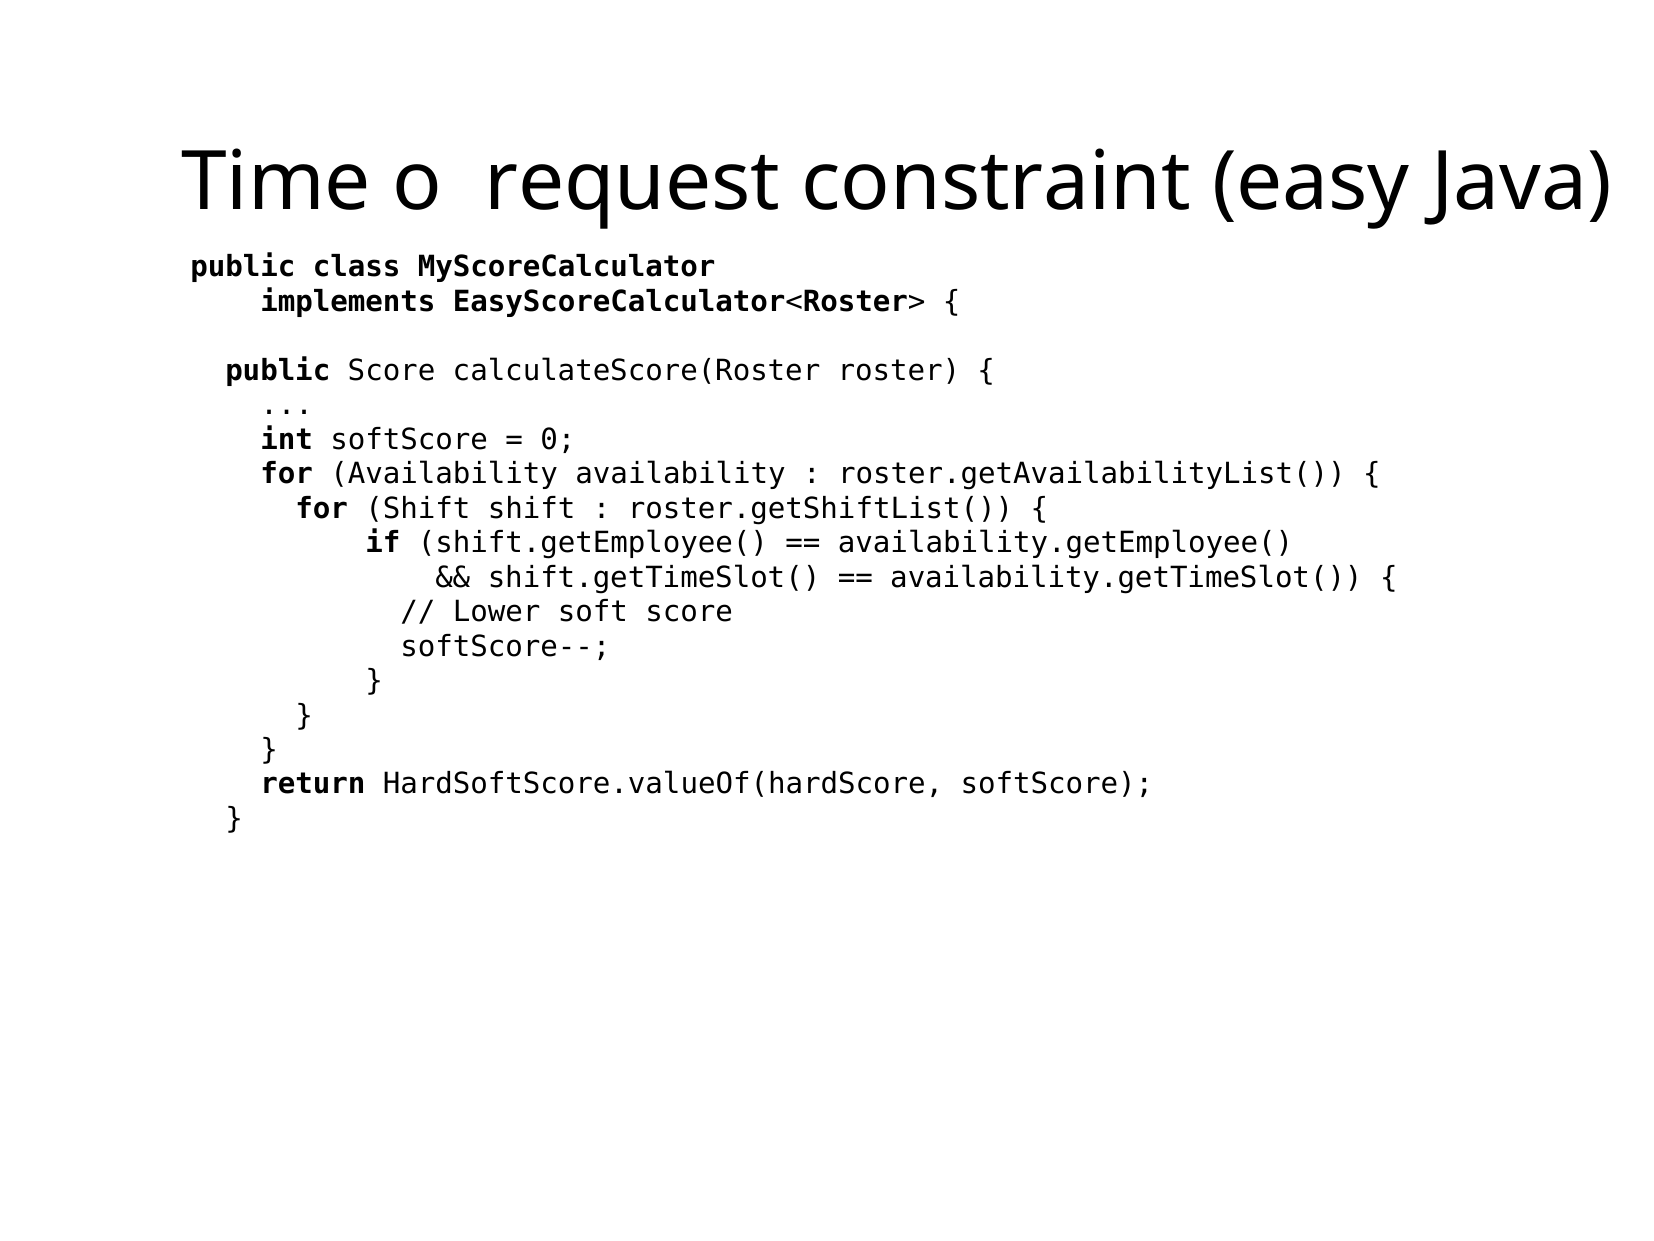

Time o request constraint (easy Java)
public class MyScoreCalculator
 implements EasyScoreCalculator<Roster> {
 public Score calculateScore(Roster roster) {
 ...
 int softScore = 0;
 for (Availability availability : roster.getAvailabilityList()) {
 for (Shift shift : roster.getShiftList()) {
 if (shift.getEmployee() == availability.getEmployee()
 && shift.getTimeSlot() == availability.getTimeSlot()) {
 // Lower soft score
 softScore--;
 }
 }
 }
 return HardSoftScore.valueOf(hardScore, softScore);
 }